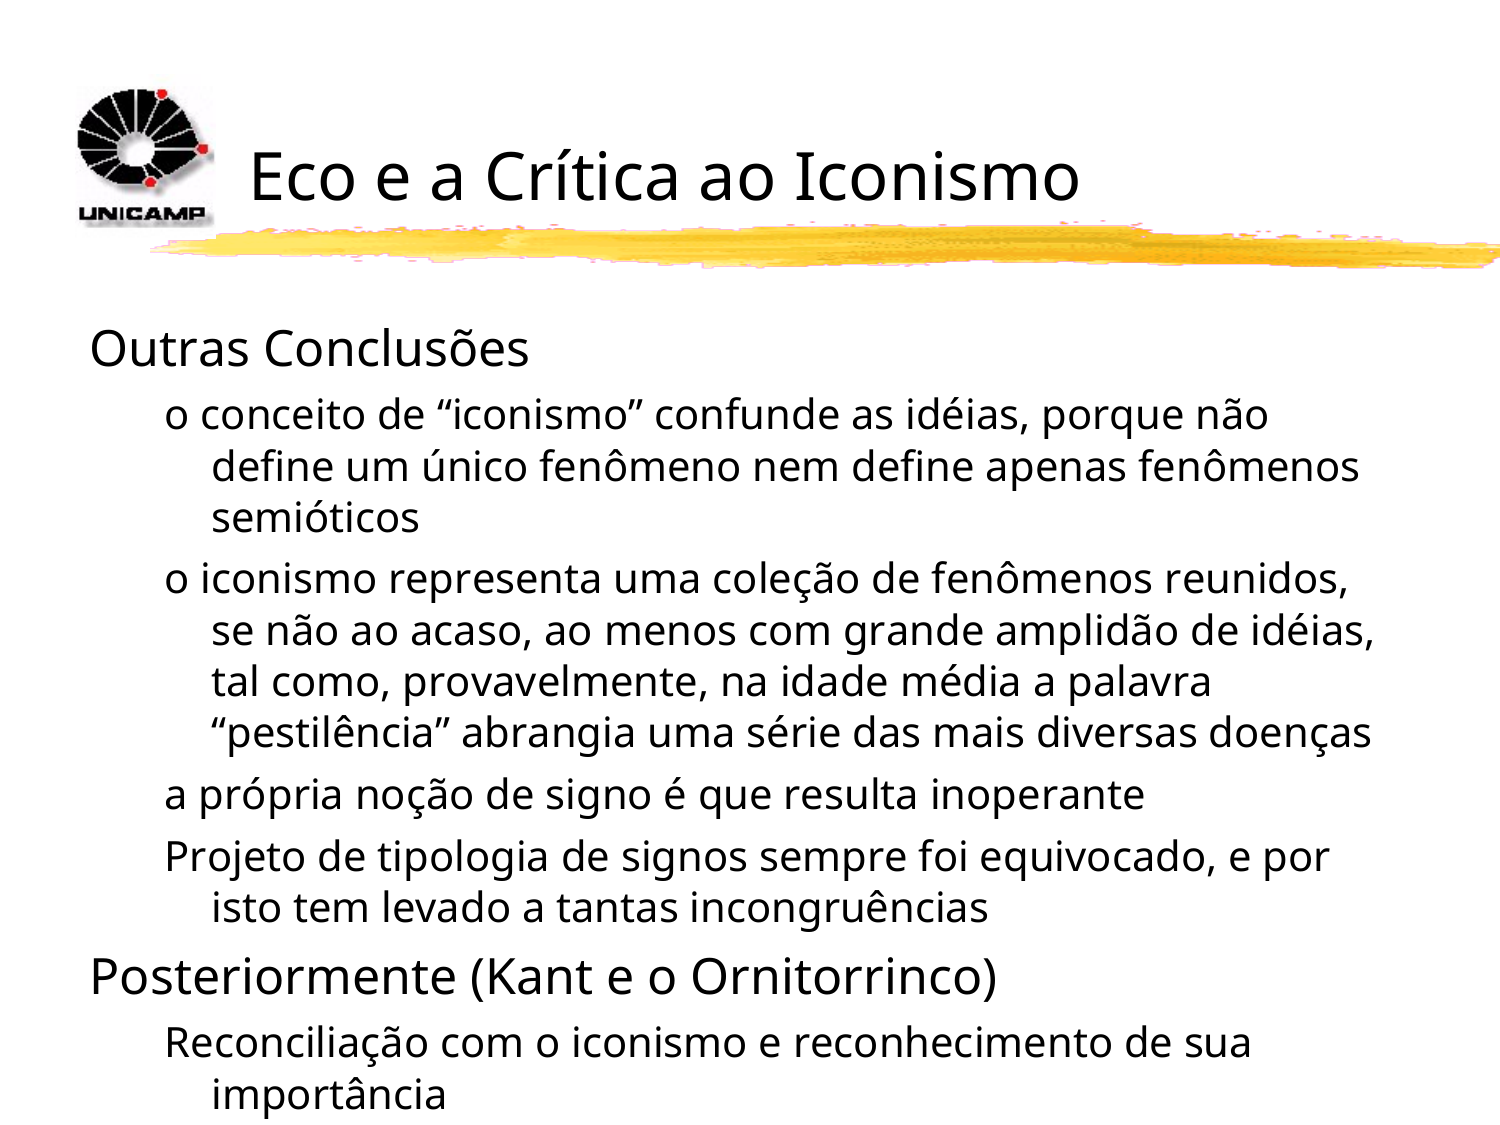

# Eco e a Crítica ao Iconismo
Outras Conclusões
o conceito de “iconismo” confunde as idéias, porque não define um único fenômeno nem define apenas fenômenos semióticos
o iconismo representa uma coleção de fenômenos reunidos, se não ao acaso, ao menos com grande amplidão de idéias, tal como, provavelmente, na idade média a palavra “pestilência” abrangia uma série das mais diversas doenças
a própria noção de signo é que resulta inoperante
Projeto de tipologia de signos sempre foi equivocado, e por isto tem levado a tantas incongruências
Posteriormente (Kant e o Ornitorrinco)
Reconciliação com o iconismo e reconhecimento de sua importância